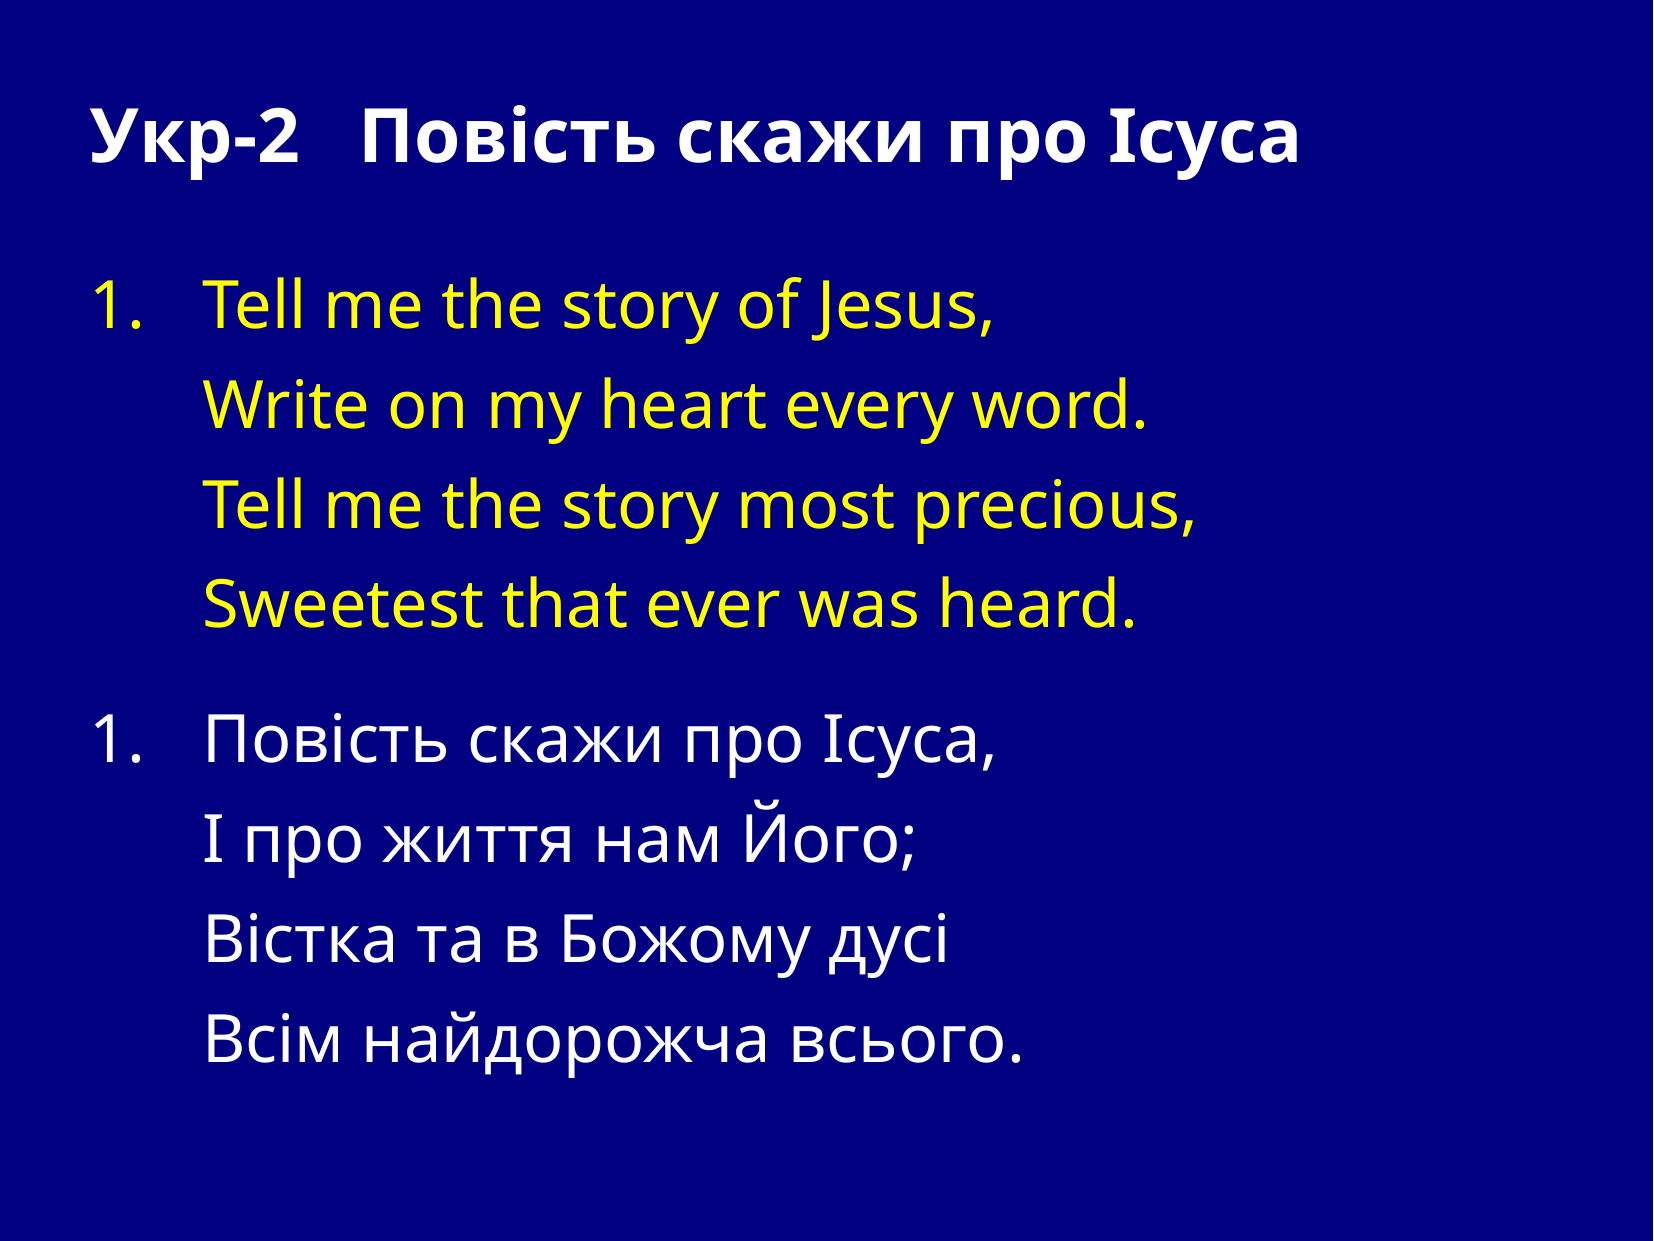

Укр-2 Повість скажи про Ісуса
1.	Tell me the story of Jesus,
	Write on my heart every word.
	Tell me the story most precious,
	Sweetest that ever was heard.
1.	Повість скажи про Ісуса,
	І про життя нам Його;
	Вістка та в Божому дусі
	Всім найдорожча всього.